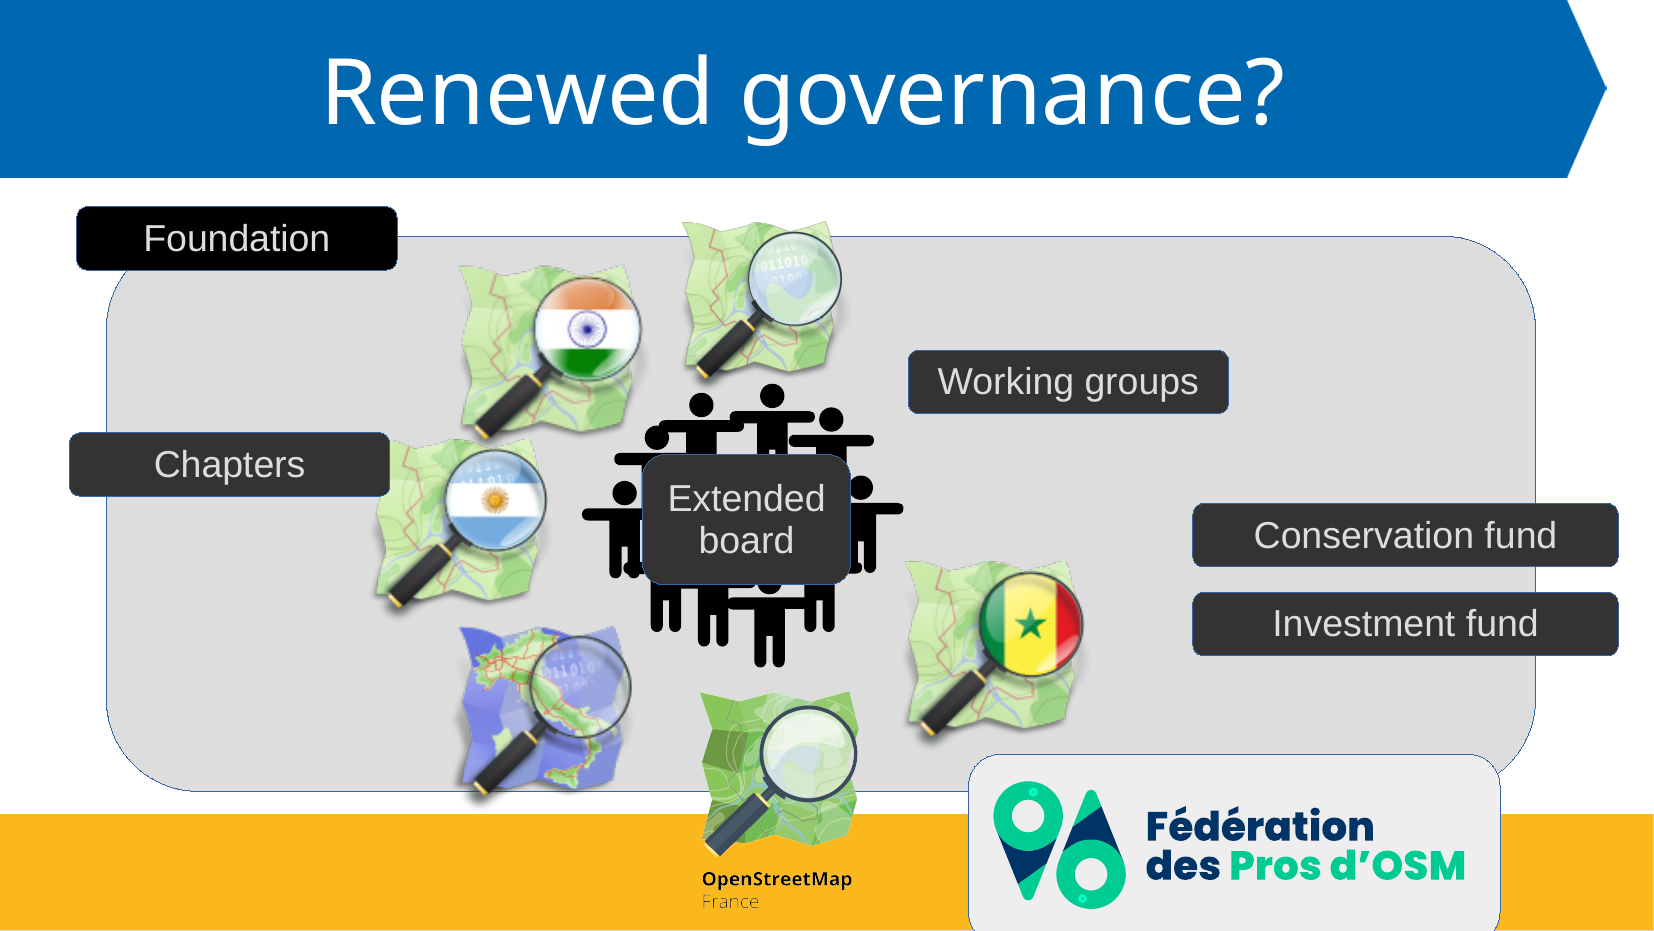

# Renewed governance?
Foundation
Working groups
Chapters
Extended
board
Conservation fund
Investment fund